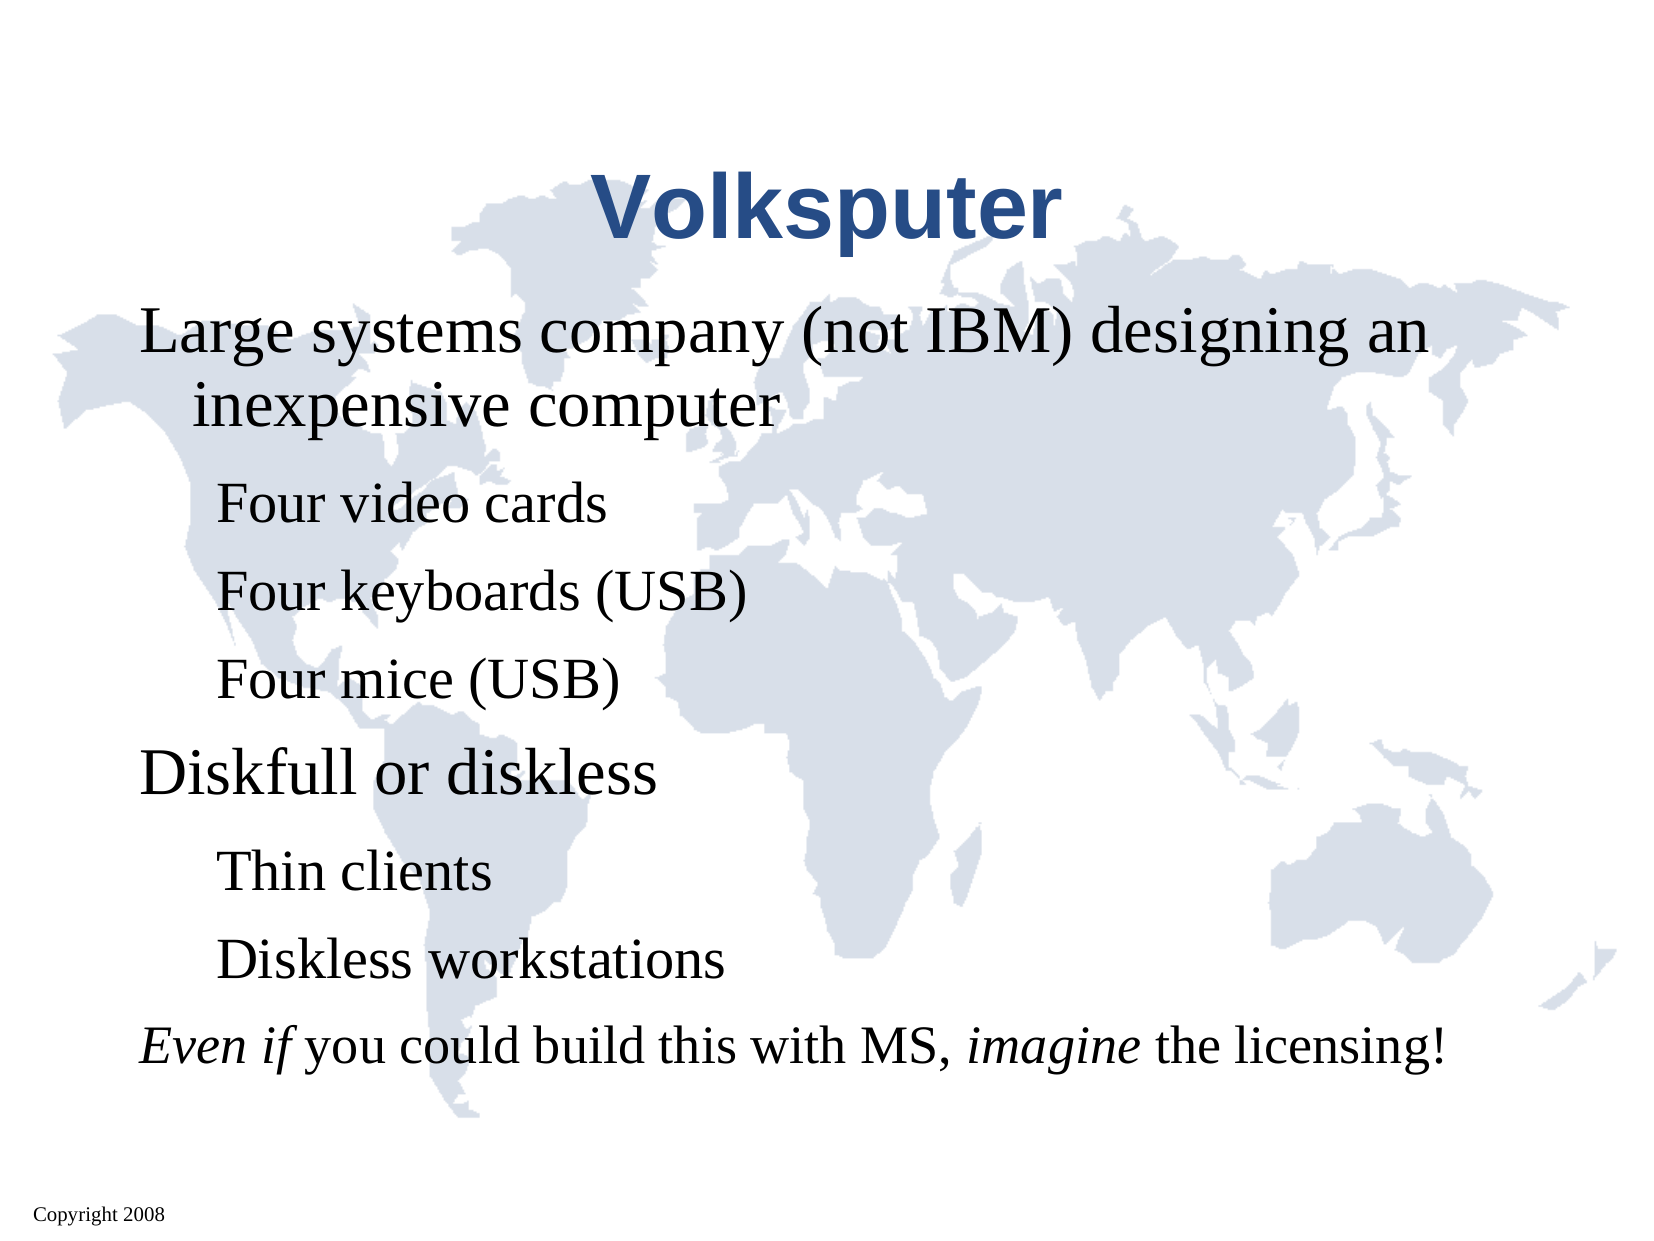

# Volksputer
Large systems company (not IBM) designing an inexpensive computer
Four video cards
Four keyboards (USB)
Four mice (USB)
Diskfull or diskless
Thin clients
Diskless workstations
Even if you could build this with MS, imagine the licensing!